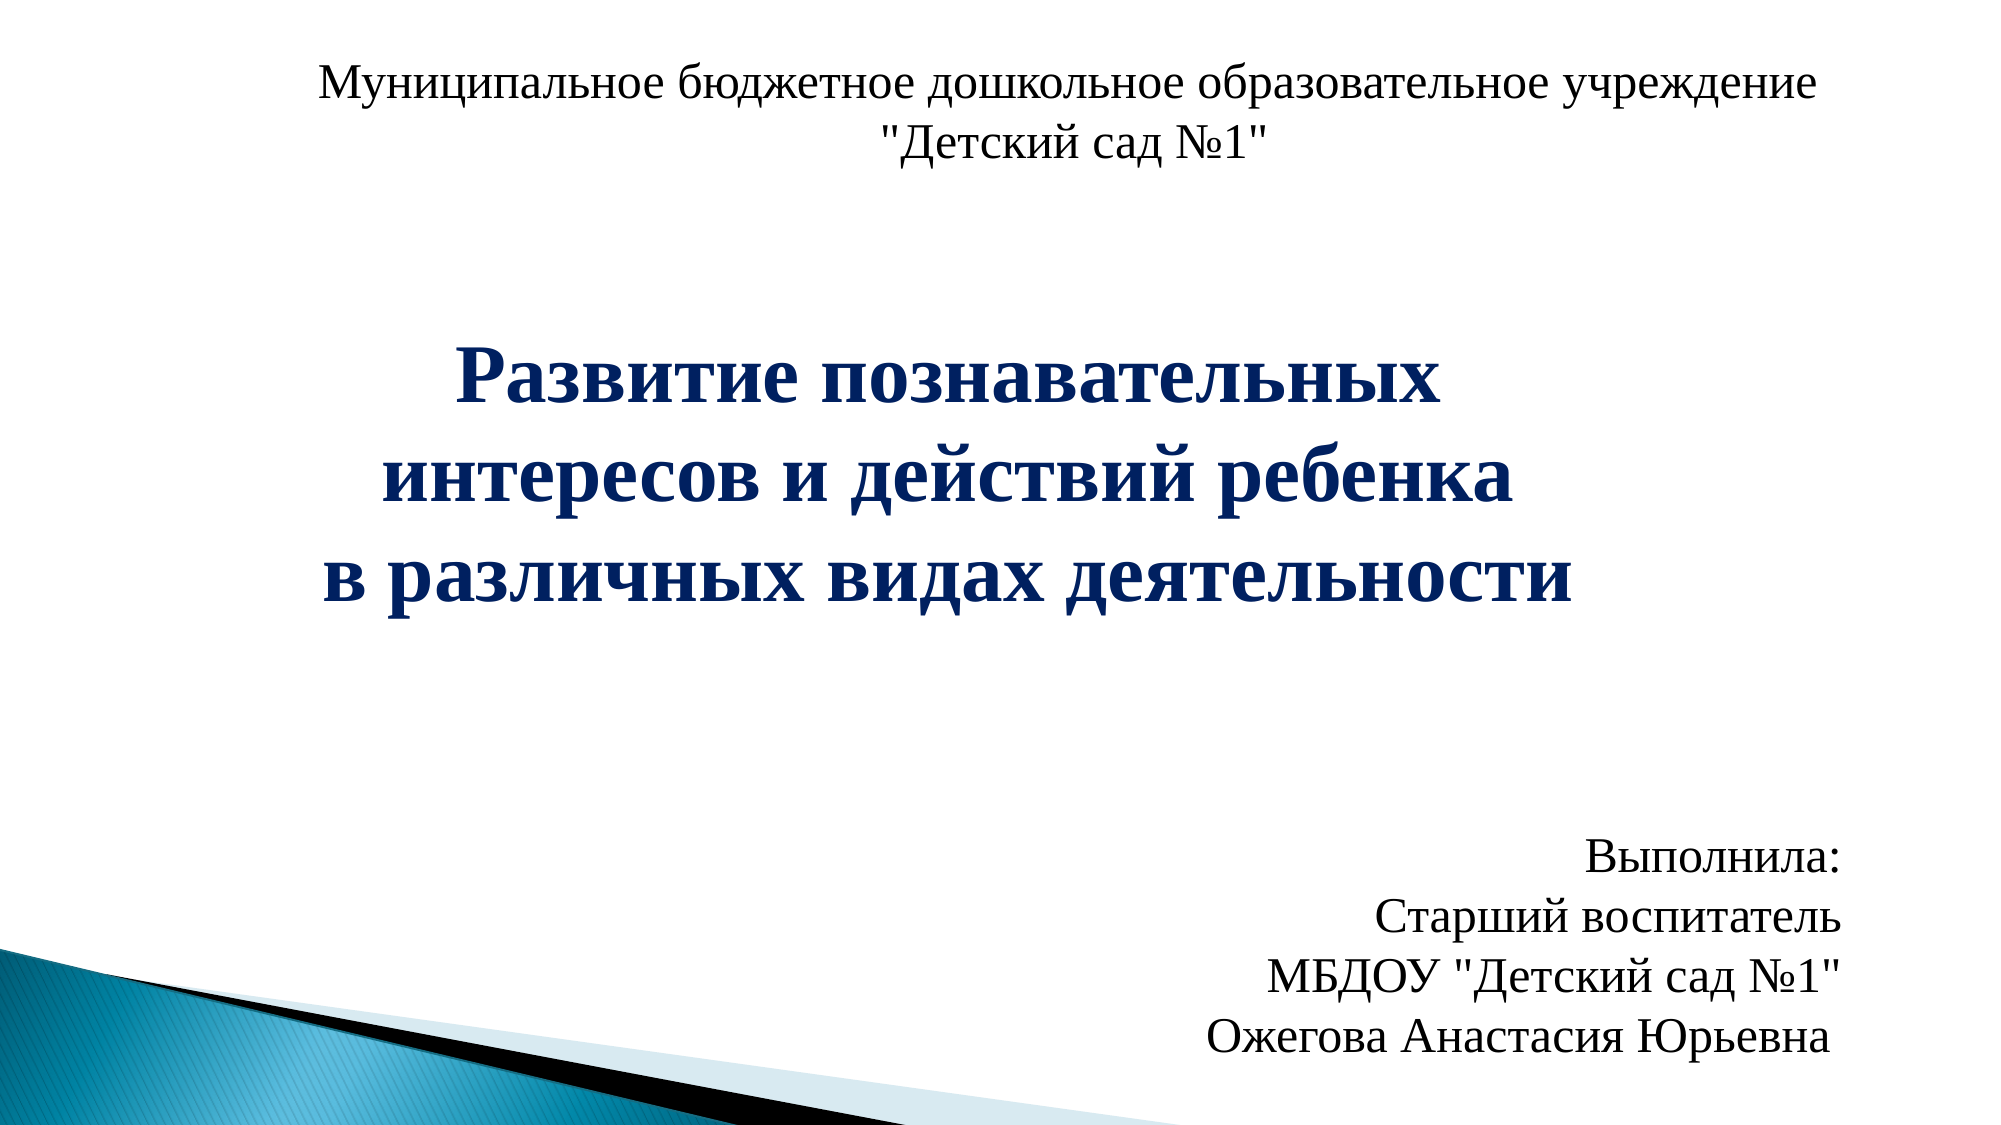

Муниципальное бюджетное дошкольное образовательное учреждение
"Детский сад №1"
Развитие познавательных
интересов и действий ребенка
в различных видах деятельности
Выполнила:
Старший воспитатель
МБДОУ "Детский сад №1"
Ожегова Анастасия Юрьевна